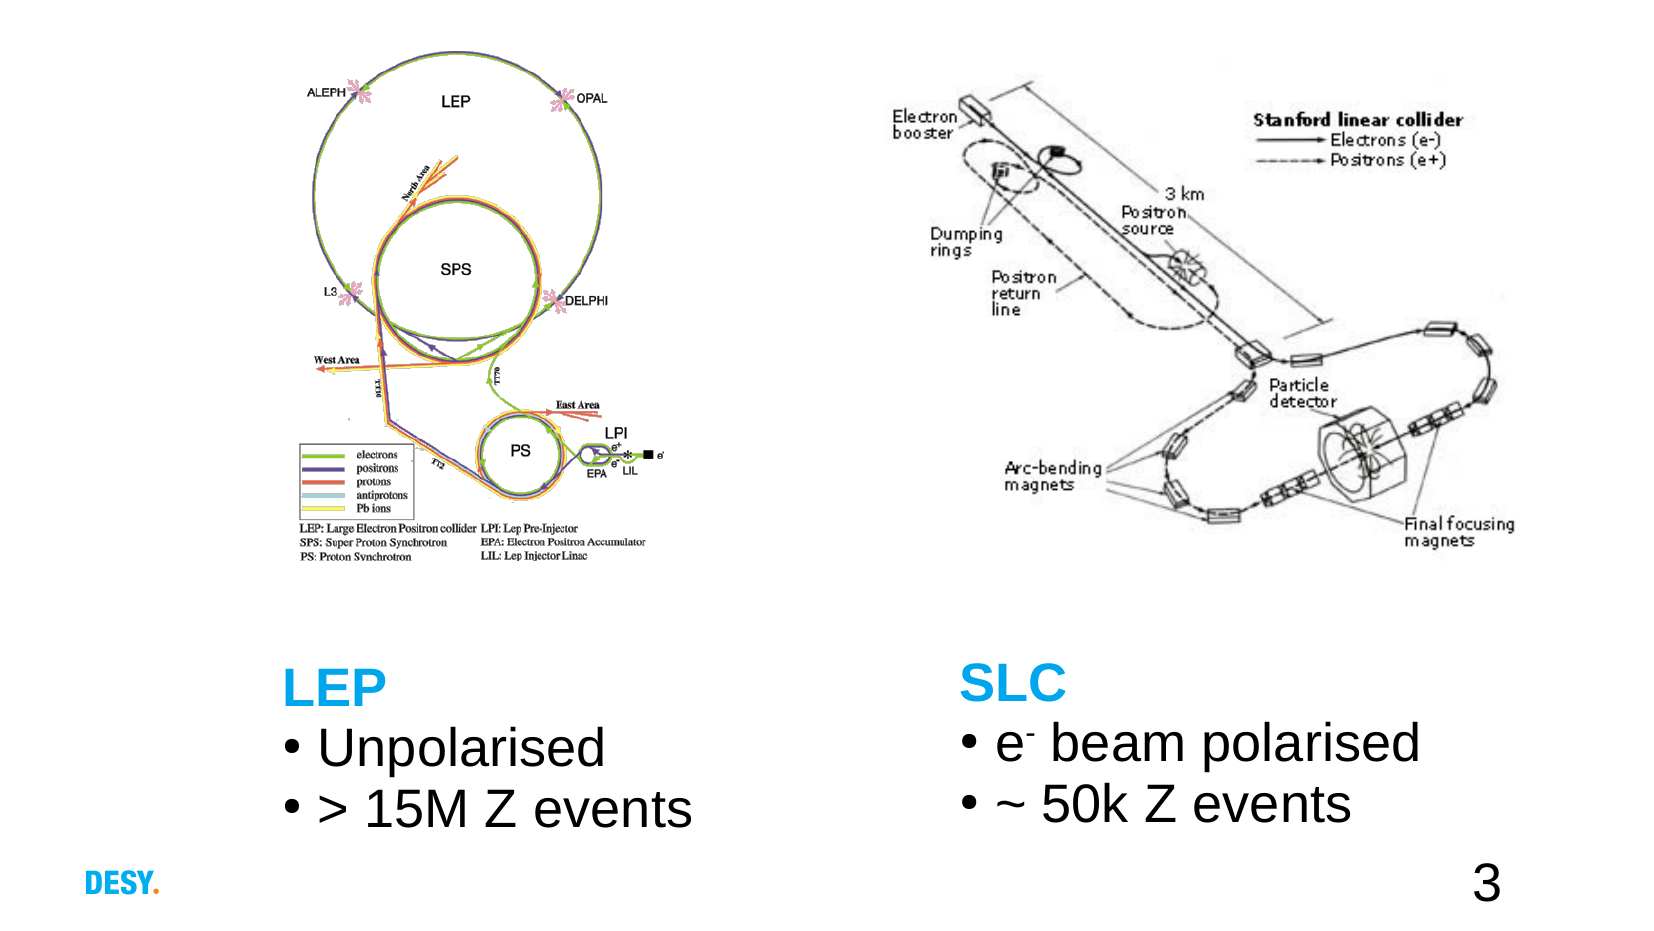

SLC
e- beam polarised
~ 50k Z events
LEP
Unpolarised
> 15M Z events